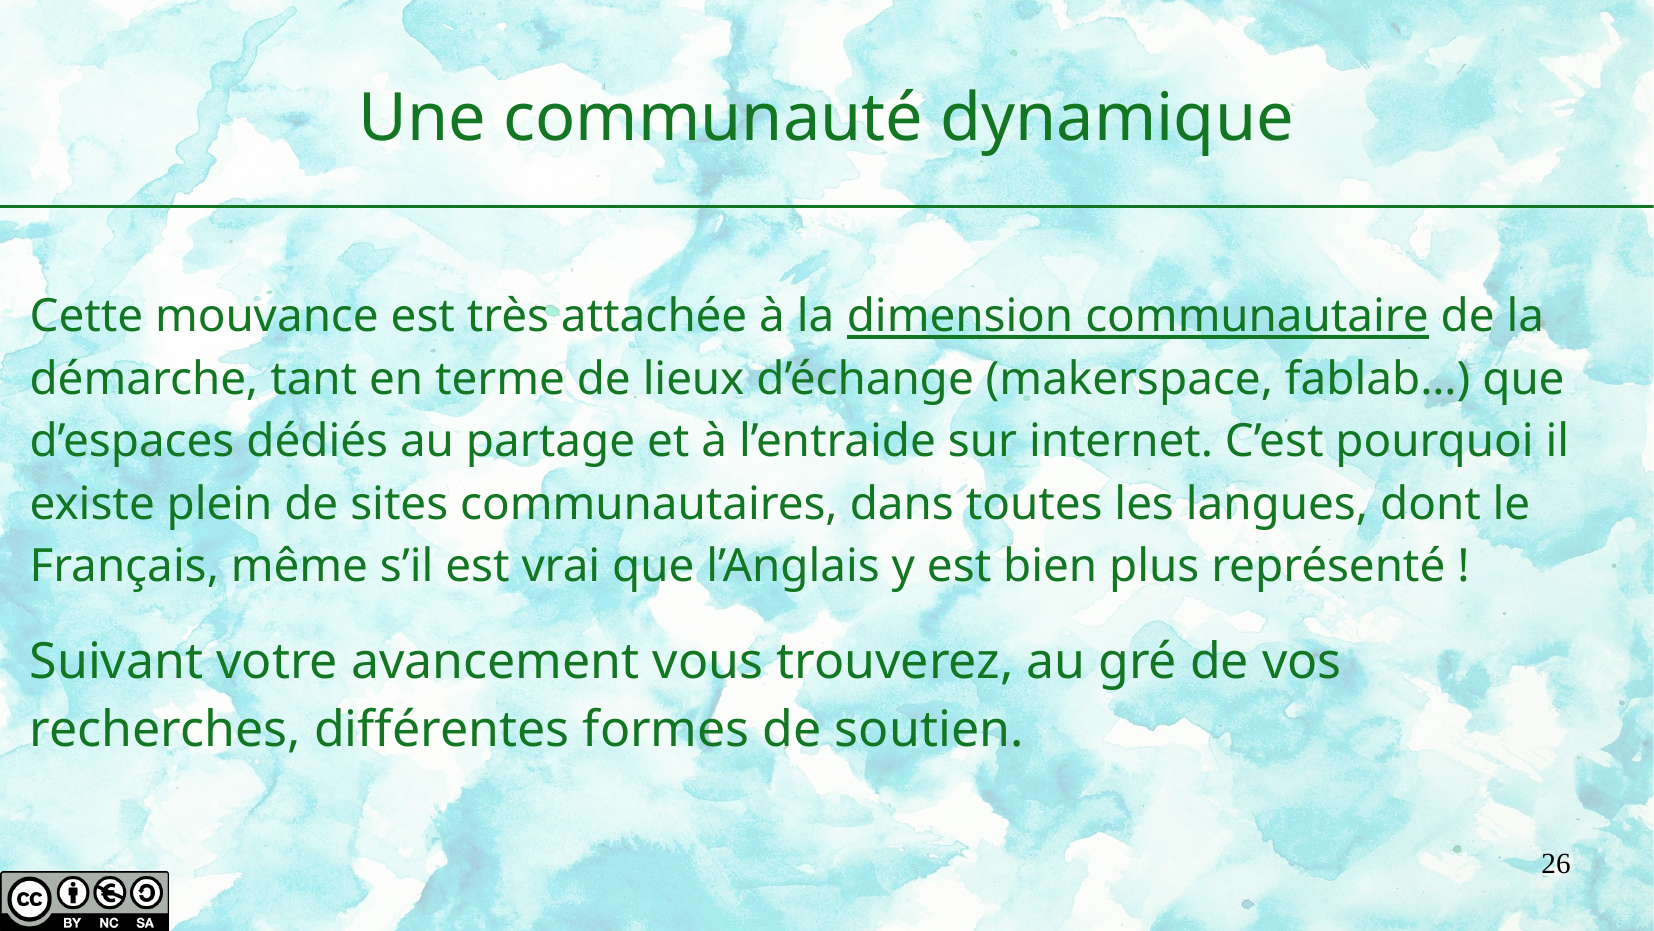

# Une communauté dynamique
Cette mouvance est très attachée à la dimension communautaire de la démarche, tant en terme de lieux d’échange (makerspace, fablab…) que d’espaces dédiés au partage et à l’entraide sur internet. C’est pourquoi il existe plein de sites communautaires, dans toutes les langues, dont le Français, même s’il est vrai que l’Anglais y est bien plus représenté !
Suivant votre avancement vous trouverez, au gré de vos recherches, différentes formes de soutien.
26